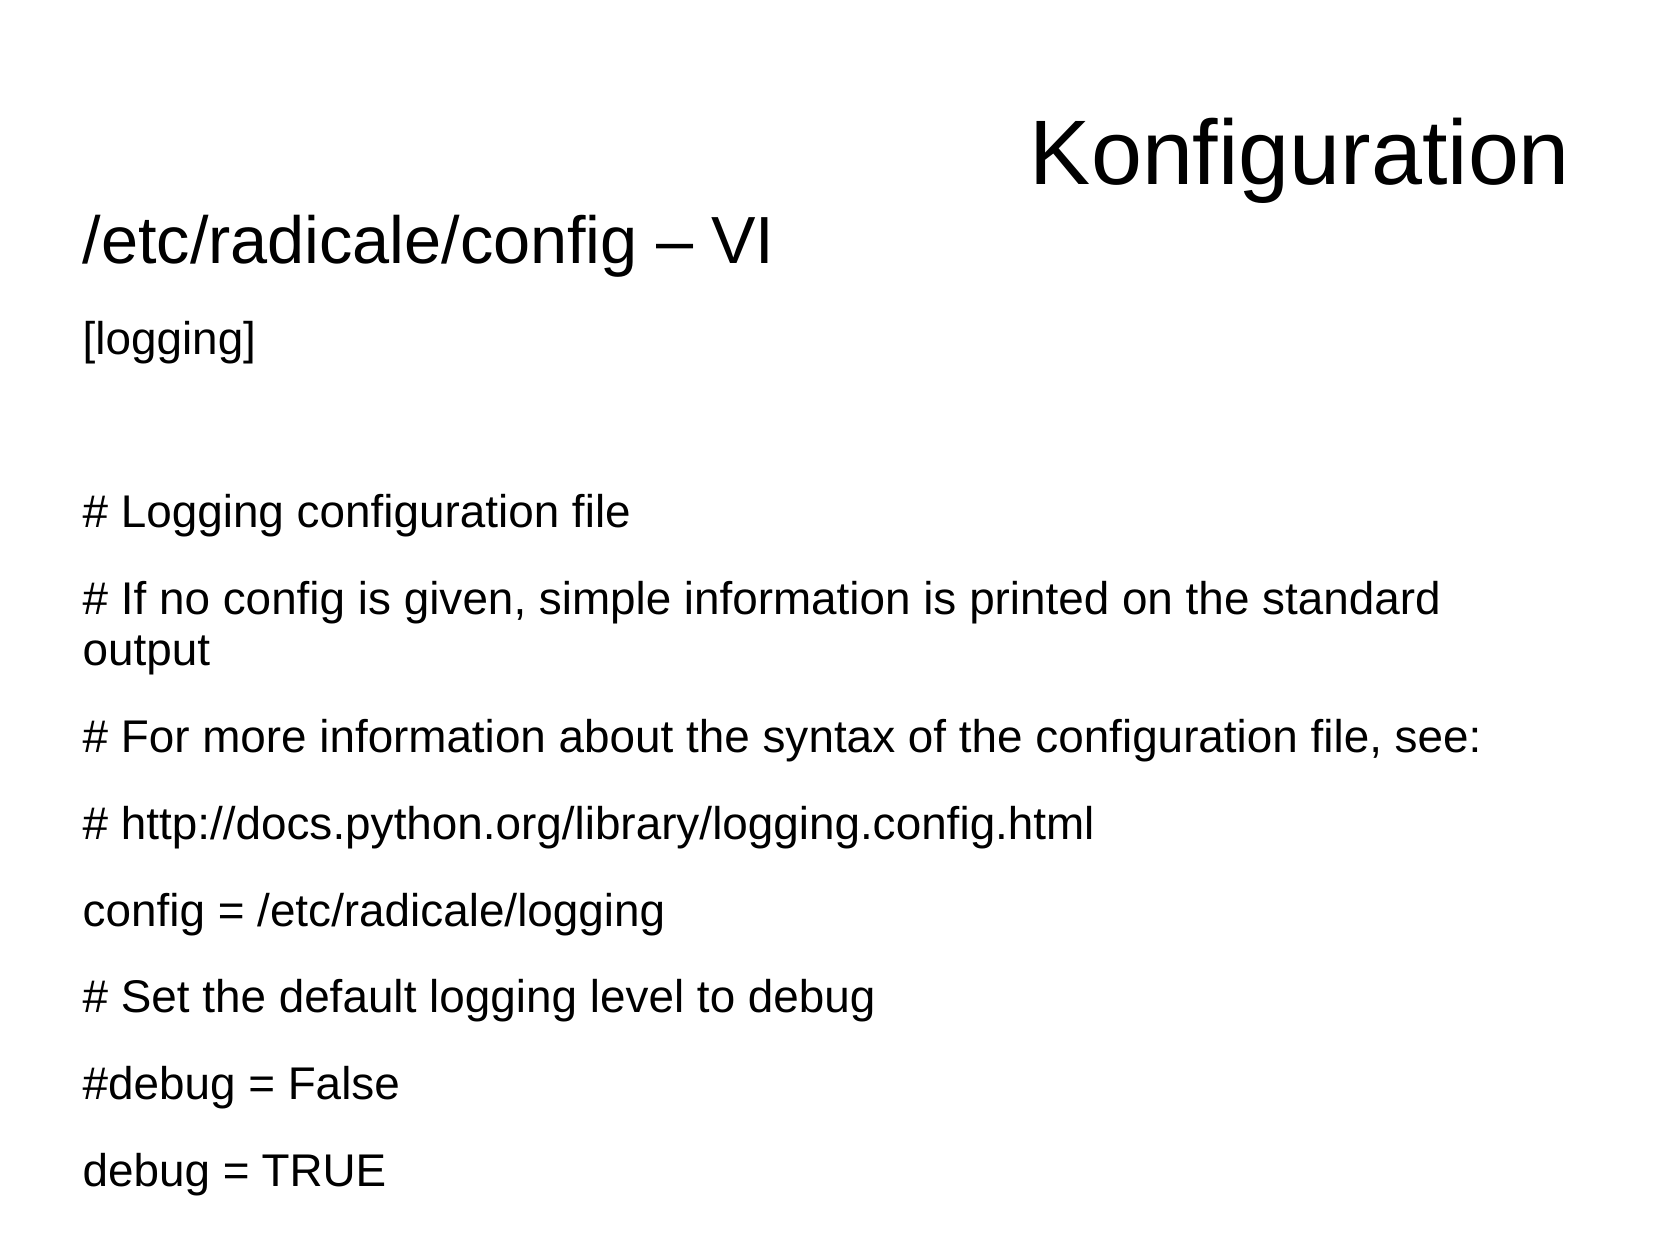

# Konfiguration
/etc/radicale/config – VI
[logging]
# Logging configuration file
# If no config is given, simple information is printed on the standard output
# For more information about the syntax of the configuration file, see:
# http://docs.python.org/library/logging.config.html
config = /etc/radicale/logging
# Set the default logging level to debug
#debug = False
debug = TRUE